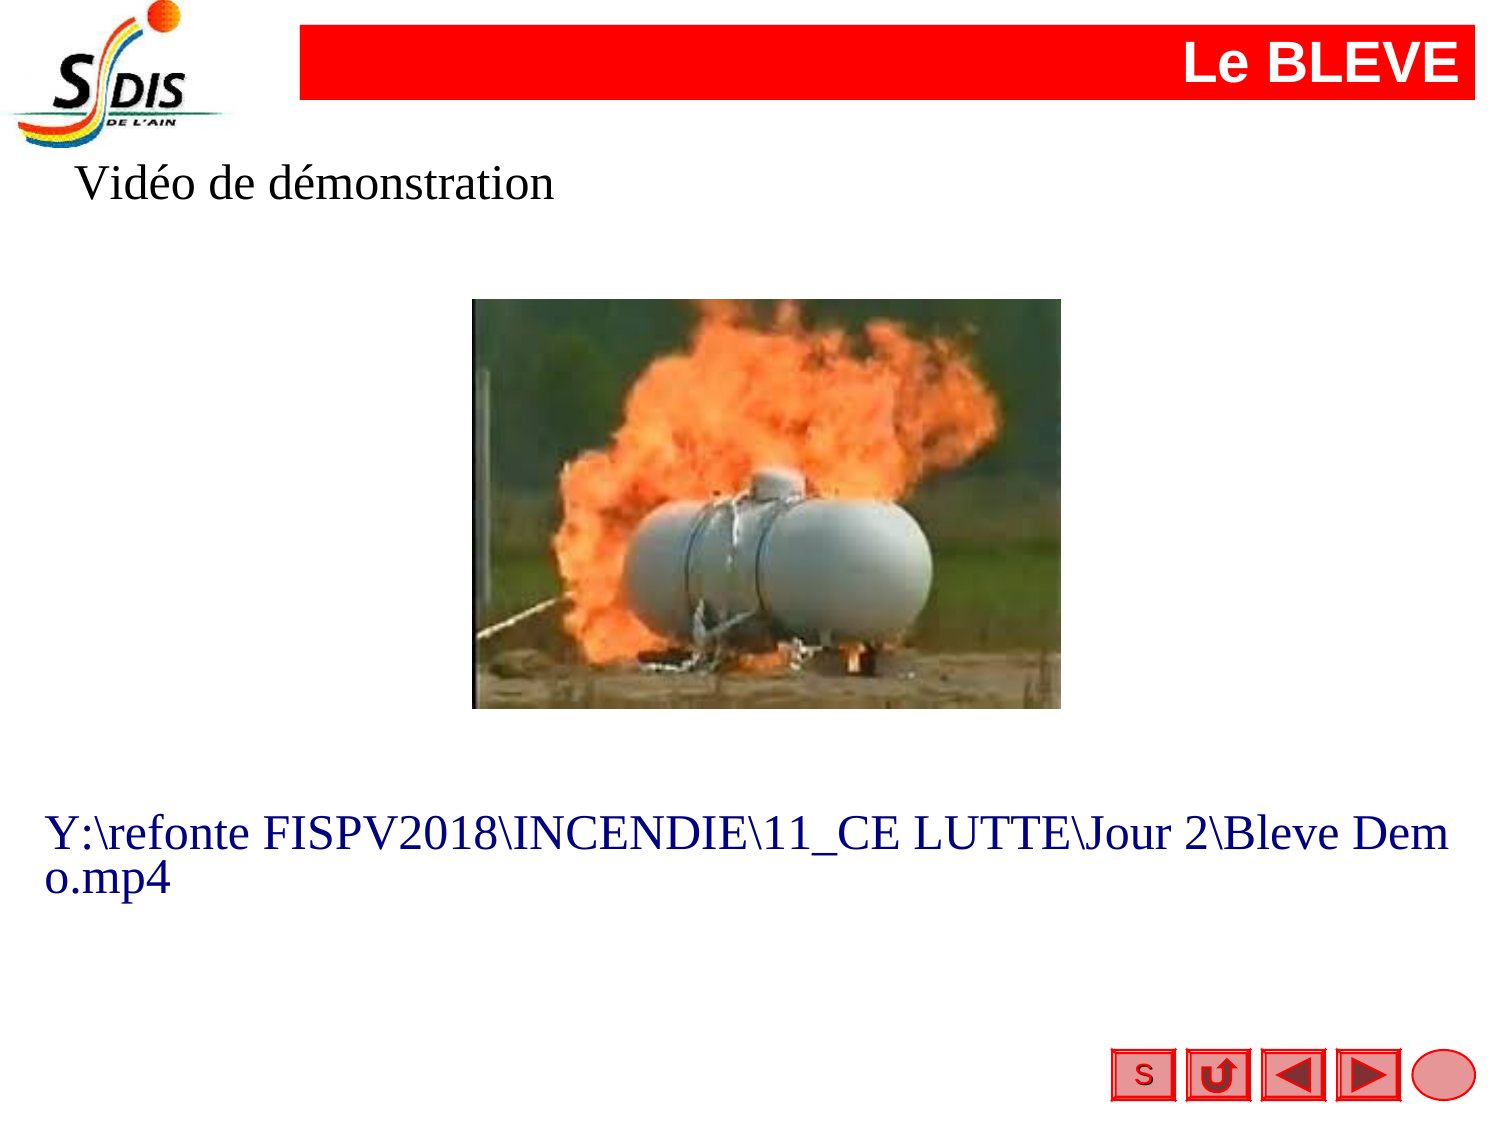

Le BLEVE
Vidéo de démonstration
Y:\refonte FISPV2018\INCENDIE\11_CE LUTTE\Jour 2\Bleve Demo.mp4